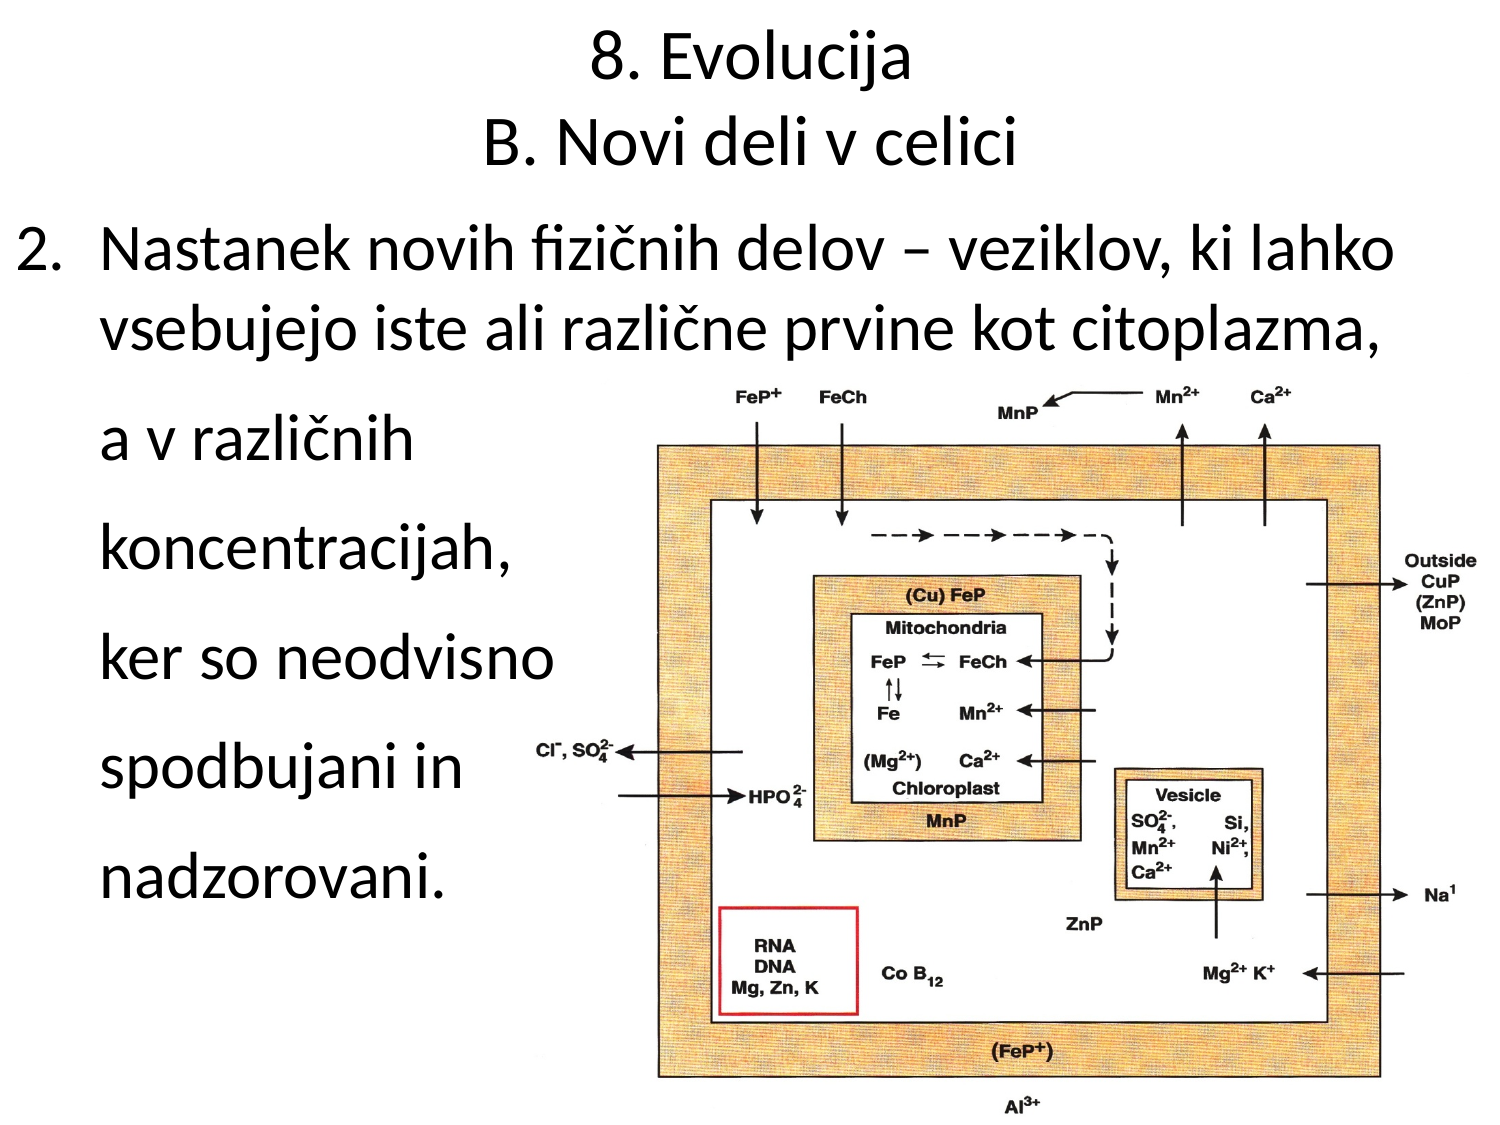

# 8. Evolucija B. Novi deli v celici
Nastanek novih fizičnih delov – veziklov, ki lahko vsebujejo iste ali različne prvine kot citoplazma,
	a v različnih
	koncentracijah,
	ker so neodvisno
	spodbujani in
	nadzorovani.